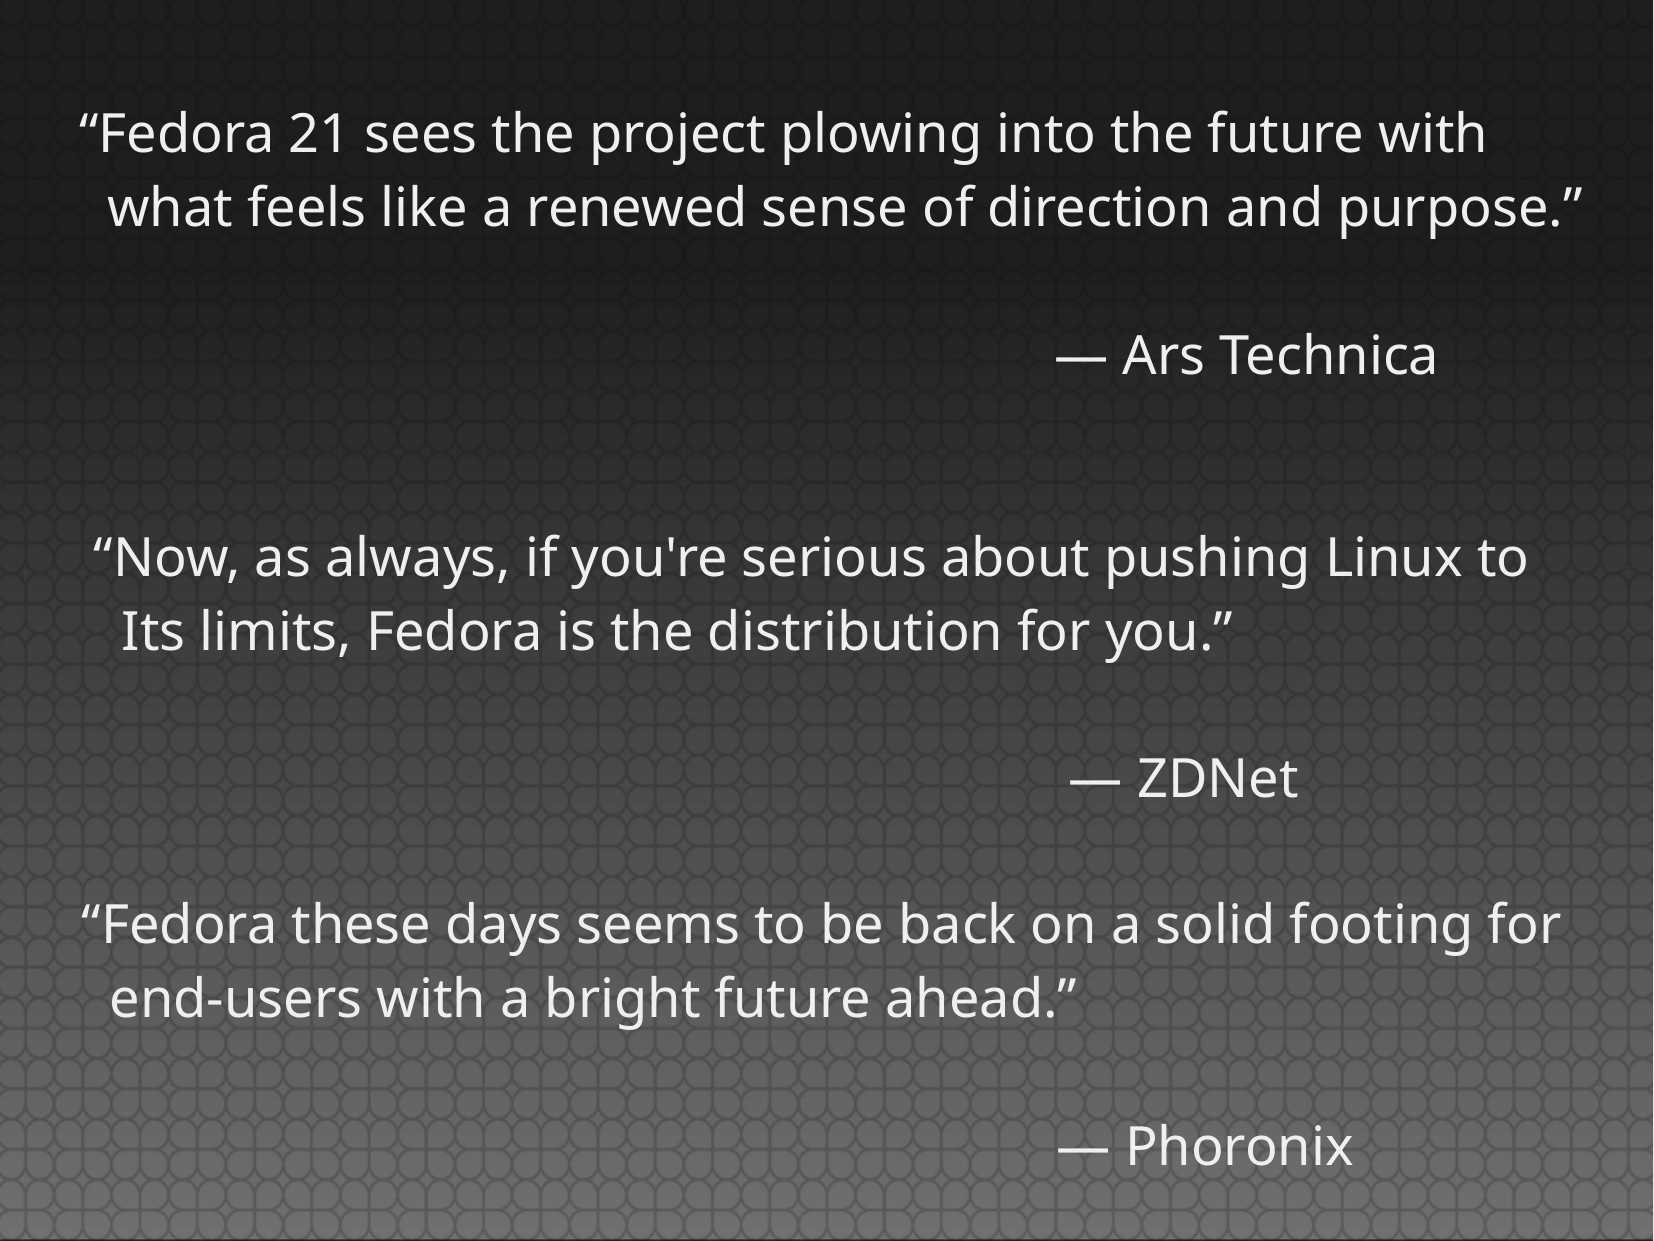

“Fedora 21 sees the project plowing into the future with
 what feels like a renewed sense of direction and purpose.”
													— Ars Technica
“Now, as always, if you're serious about pushing Linux to
 Its limits, Fedora is the distribution for you.”
													— ZDNet
“Fedora these days seems to be back on a solid footing for
 end-users with a bright future ahead.”
													— Phoronix